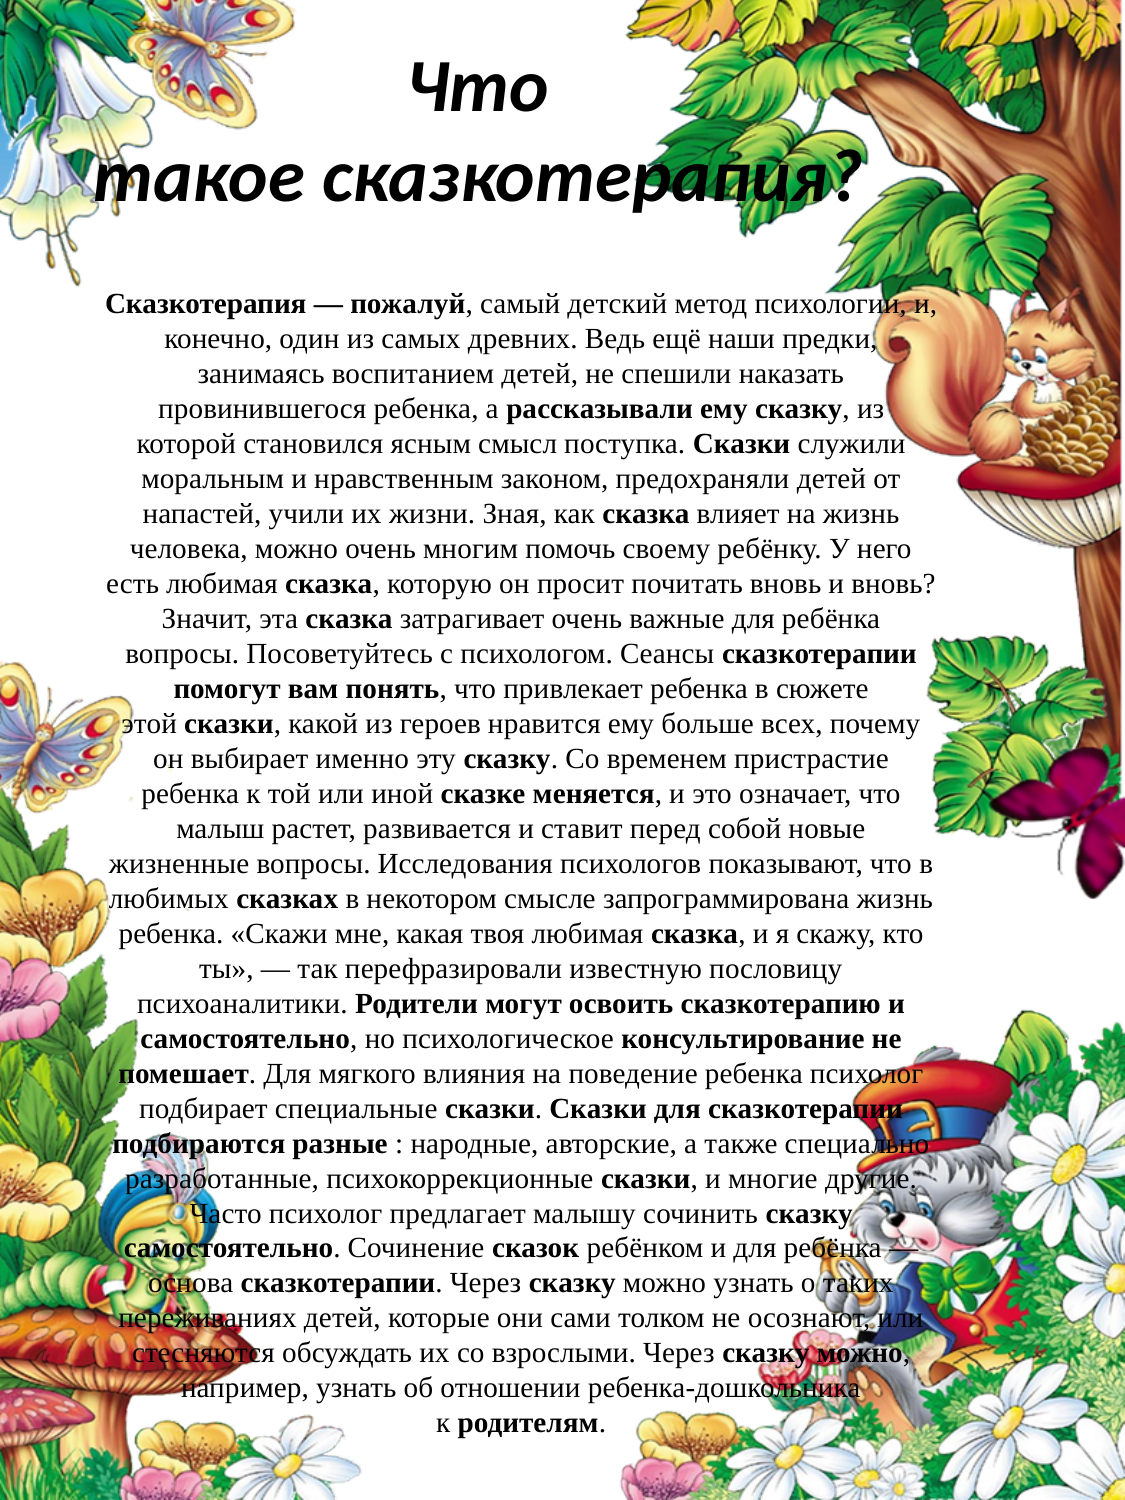

# Что такое сказкотерапия?
Сказкотерапия — пожалуй, самый детский метод психологии, и, конечно, один из самых древних. Ведь ещё наши предки, занимаясь воспитанием детей, не спешили наказать провинившегося ребенка, а рассказывали ему сказку, из которой становился ясным смысл поступка. Сказки служили моральным и нравственным законом, предохраняли детей от напастей, учили их жизни. Зная, как сказка влияет на жизнь человека, можно очень многим помочь своему ребёнку. У него есть любимая сказка, которую он просит почитать вновь и вновь? Значит, эта сказка затрагивает очень важные для ребёнка вопросы. Посоветуйтесь с психологом. Сеансы сказкотерапии помогут вам понять, что привлекает ребенка в сюжете этой сказки, какой из героев нравится ему больше всех, почему он выбирает именно эту сказку. Со временем пристрастие ребенка к той или иной сказке меняется, и это означает, что малыш растет, развивается и ставит перед собой новые жизненные вопросы. Исследования психологов показывают, что в любимых сказках в некотором смысле запрограммирована жизнь ребенка. «Скажи мне, какая твоя любимая сказка, и я скажу, кто ты», — так перефразировали известную пословицу психоаналитики. Родители могут освоить сказкотерапию и самостоятельно, но психологическое консультирование не помешает. Для мягкого влияния на поведение ребенка психолог подбирает специальные сказки. Сказки для сказкотерапии подбираются разные : народные, авторские, а также специально разработанные, психокоррекционные сказки, и многие другие. Часто психолог предлагает малышу сочинить сказку самостоятельно. Сочинение сказок ребёнком и для ребёнка — основа сказкотерапии. Через сказку можно узнать о таких переживаниях детей, которые они сами толком не осознают, или стесняются обсуждать их со взрослыми. Через сказку можно, например, узнать об отношении ребенка-дошкольника к родителям.